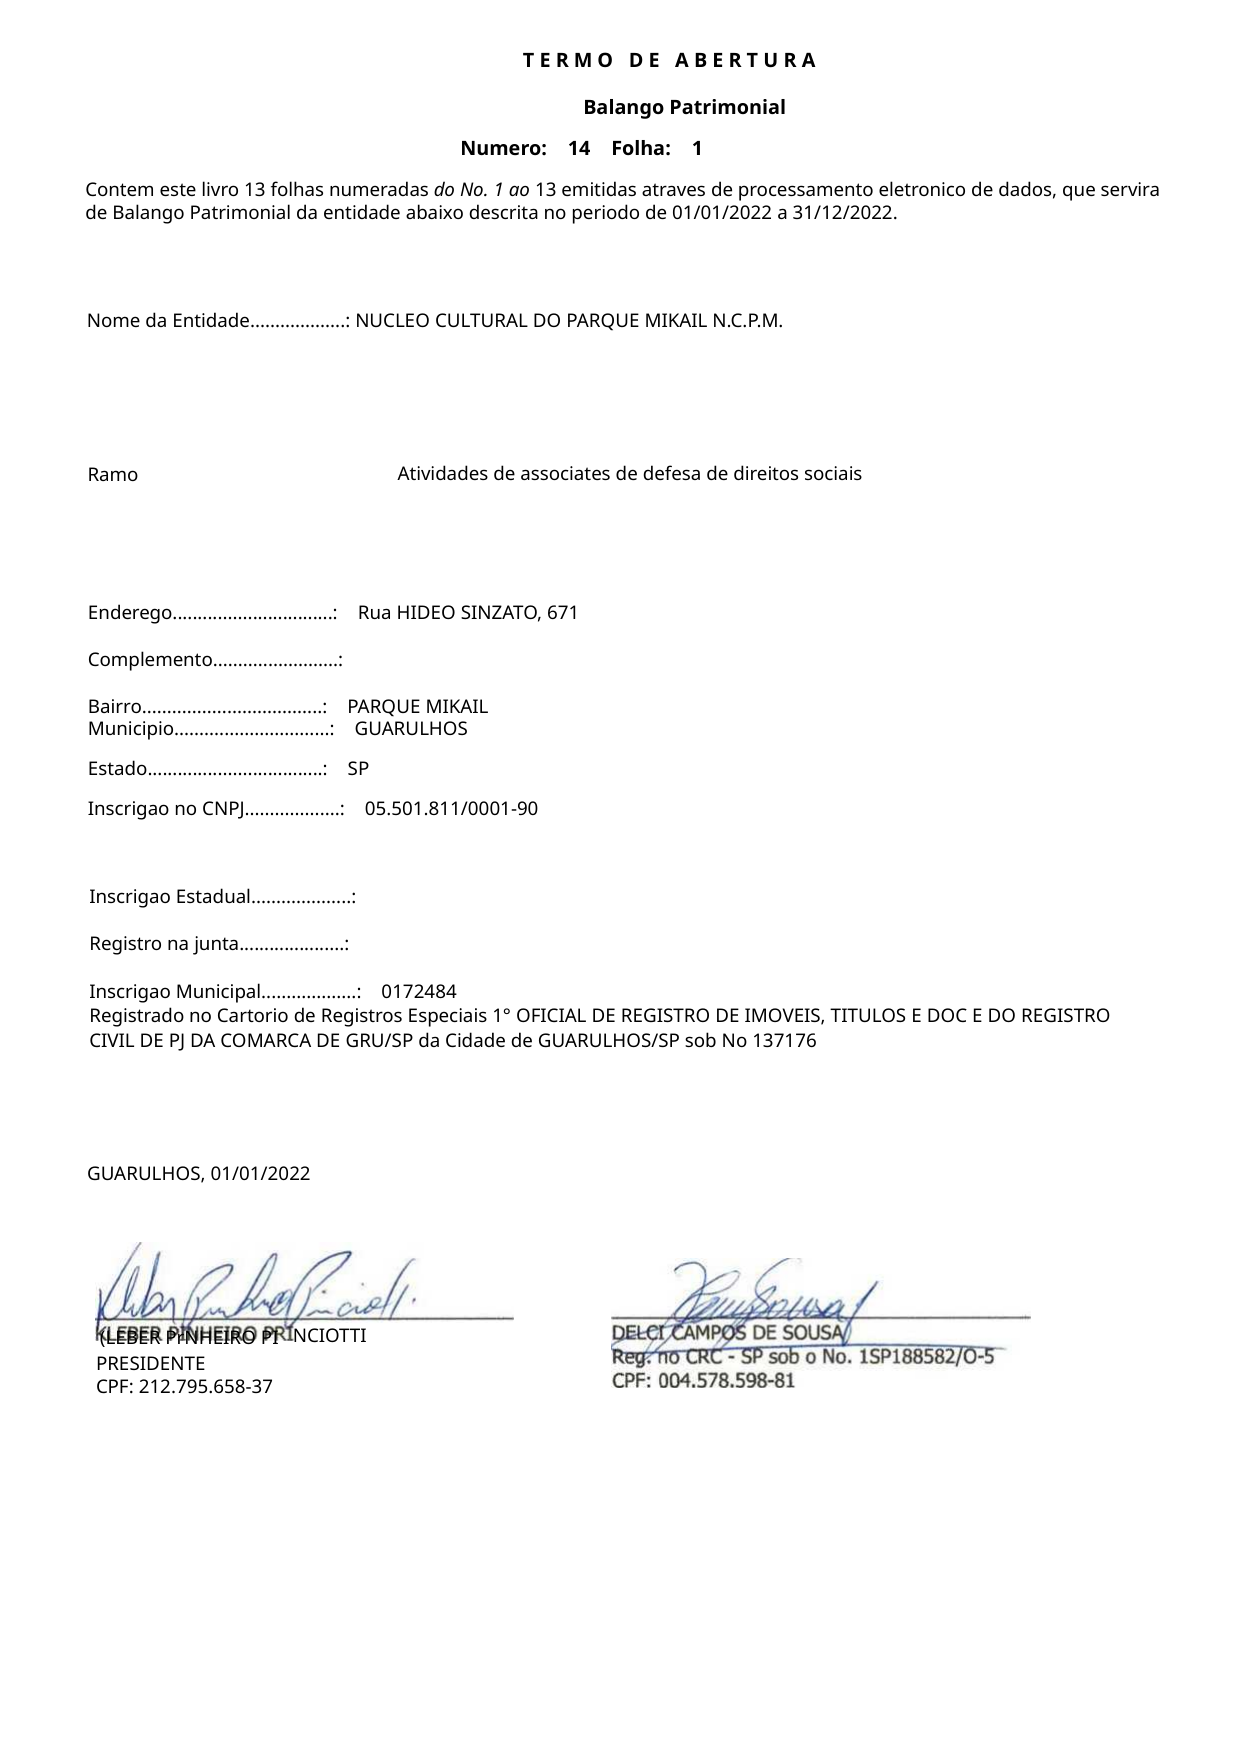

TERMO DE ABERTURA
Balango Patrimonial
Numero: 14 Folha: 1
Contem este livro 13 folhas numeradas do No. 1 ao 13 emitidas atraves de processamento eletronico de dados, que servira de Balango Patrimonial da entidade abaixo descrita no periodo de 01/01/2022 a 31/12/2022.
Nome da Entidade...................: NUCLEO CULTURAL DO PARQUE MIKAIL N.C.P.M.
Atividades de associates de defesa de direitos sociais
Ramo
Enderego................................: Rua HIDEO SINZATO, 671
Complemento.........................:
Bairro....................................: PARQUE MIKAIL
Municipio...............................: GUARULHOS
Estado...................................: SP
Inscrigao no CNPJ...................: 05.501.811/0001-90
Inscrigao Estadual....................:
Registro na junta.....................:
Inscrigao Municipal...................: 0172484
Registrado no Cartorio de Registros Especiais 1° OFICIAL DE REGISTRO DE IMOVEIS, TITULOS E DOC E DO REGISTRO CIVIL DE PJ DA COMARCA DE GRU/SP da Cidade de GUARULHOS/SP sob No 137176
GUARULHOS, 01/01/2022
(LEBER PrNHEIRO PI
NCIOTTI
PRESIDENTE
CPF: 212.795.658-37